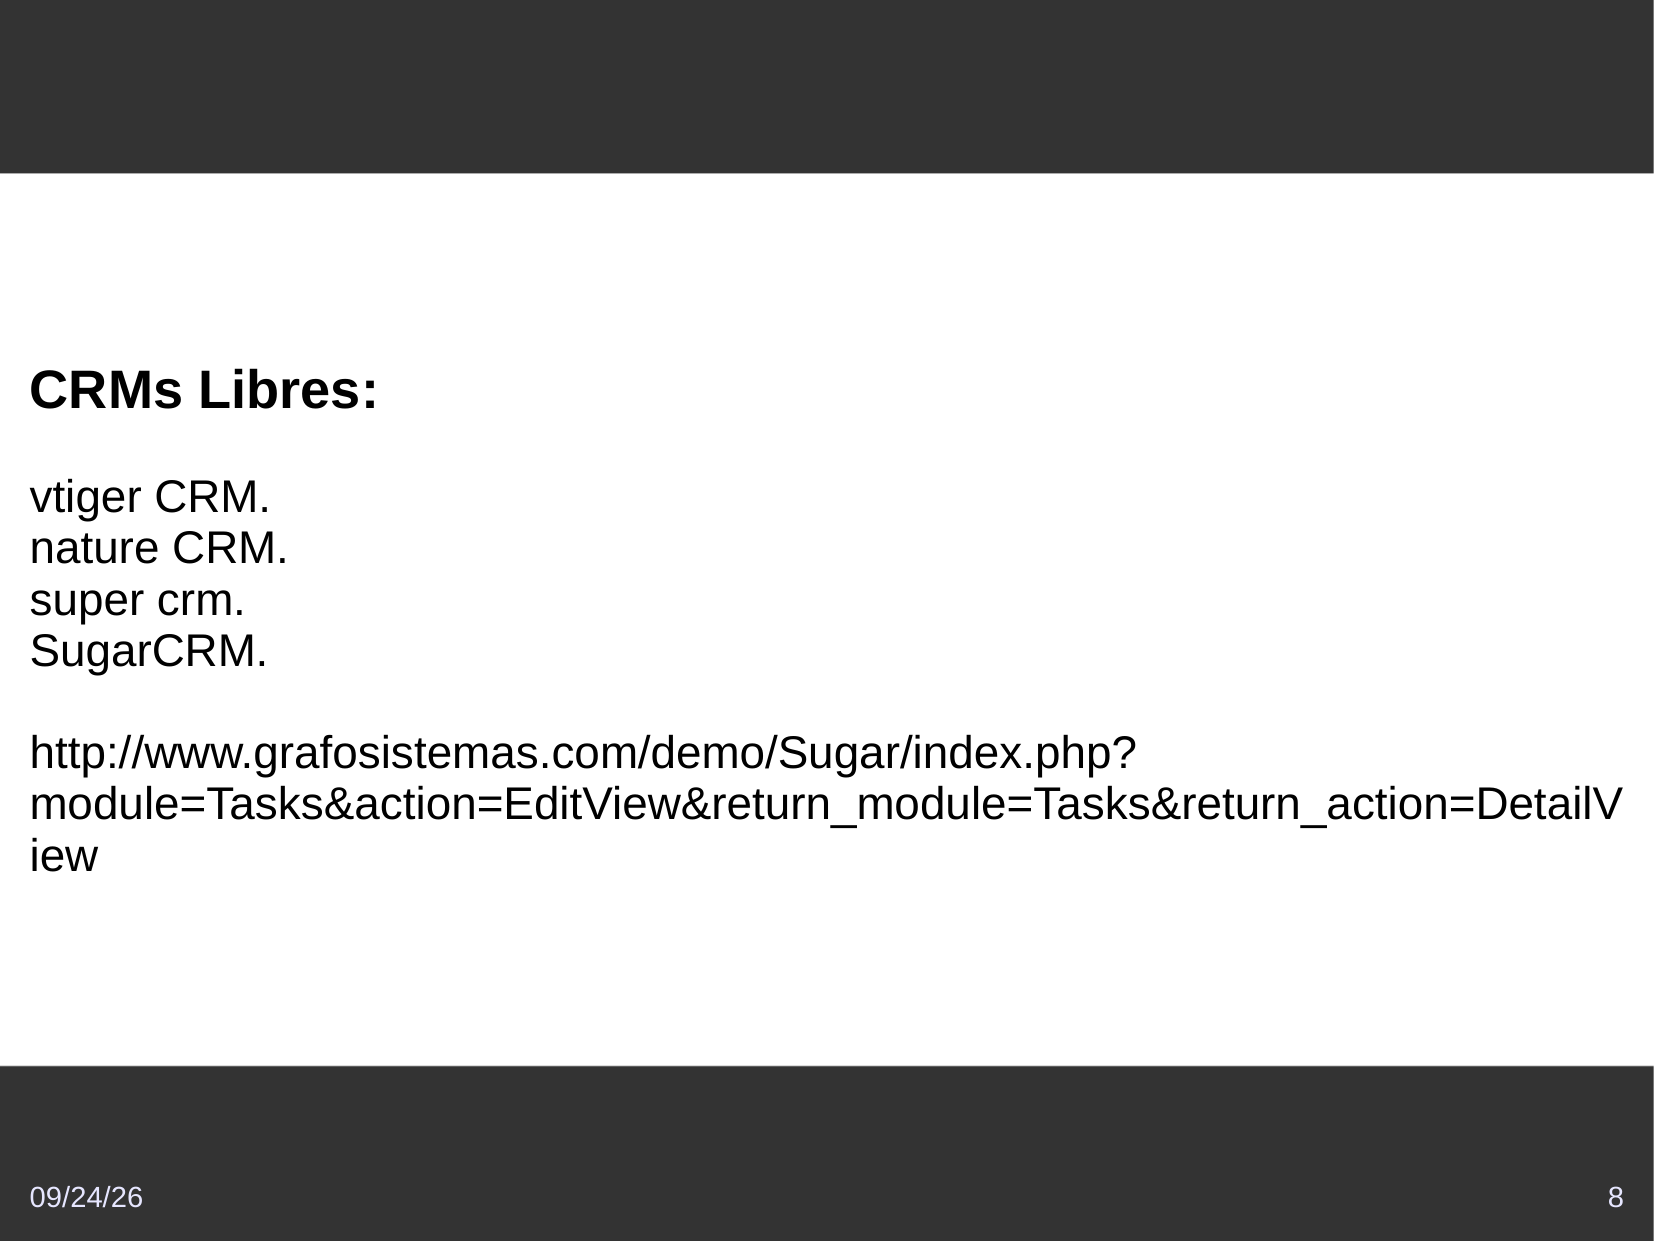

# CRMs Libres: vtiger CRM. nature CRM. super crm. SugarCRM. http://www.grafosistemas.com/demo/Sugar/index.php?module=Tasks&action=EditView&return_module=Tasks&return_action=DetailView
8